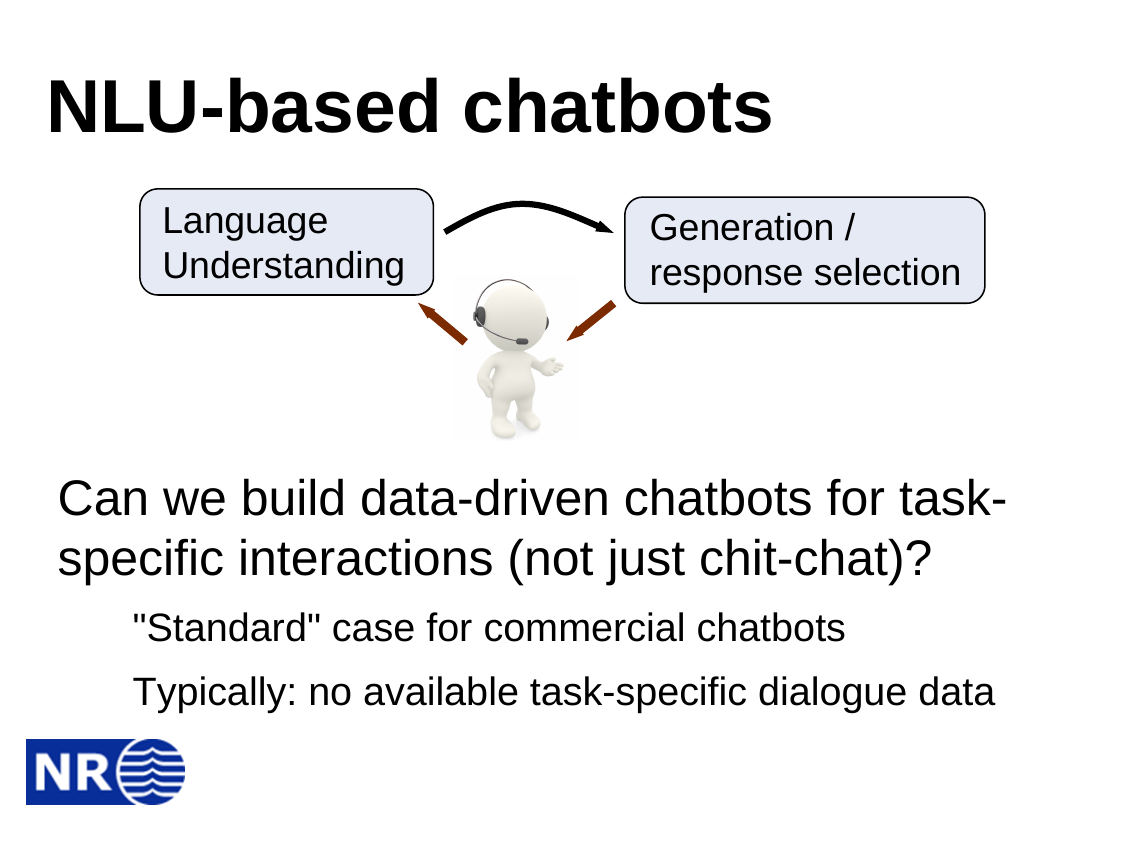

# NLU-based chatbots
Language
Understanding
Generation / response selection
Can we build data-driven chatbots for task-specific interactions (not just chit-chat)?
"Standard" case for commercial chatbots
Typically: no available task-specific dialogue data